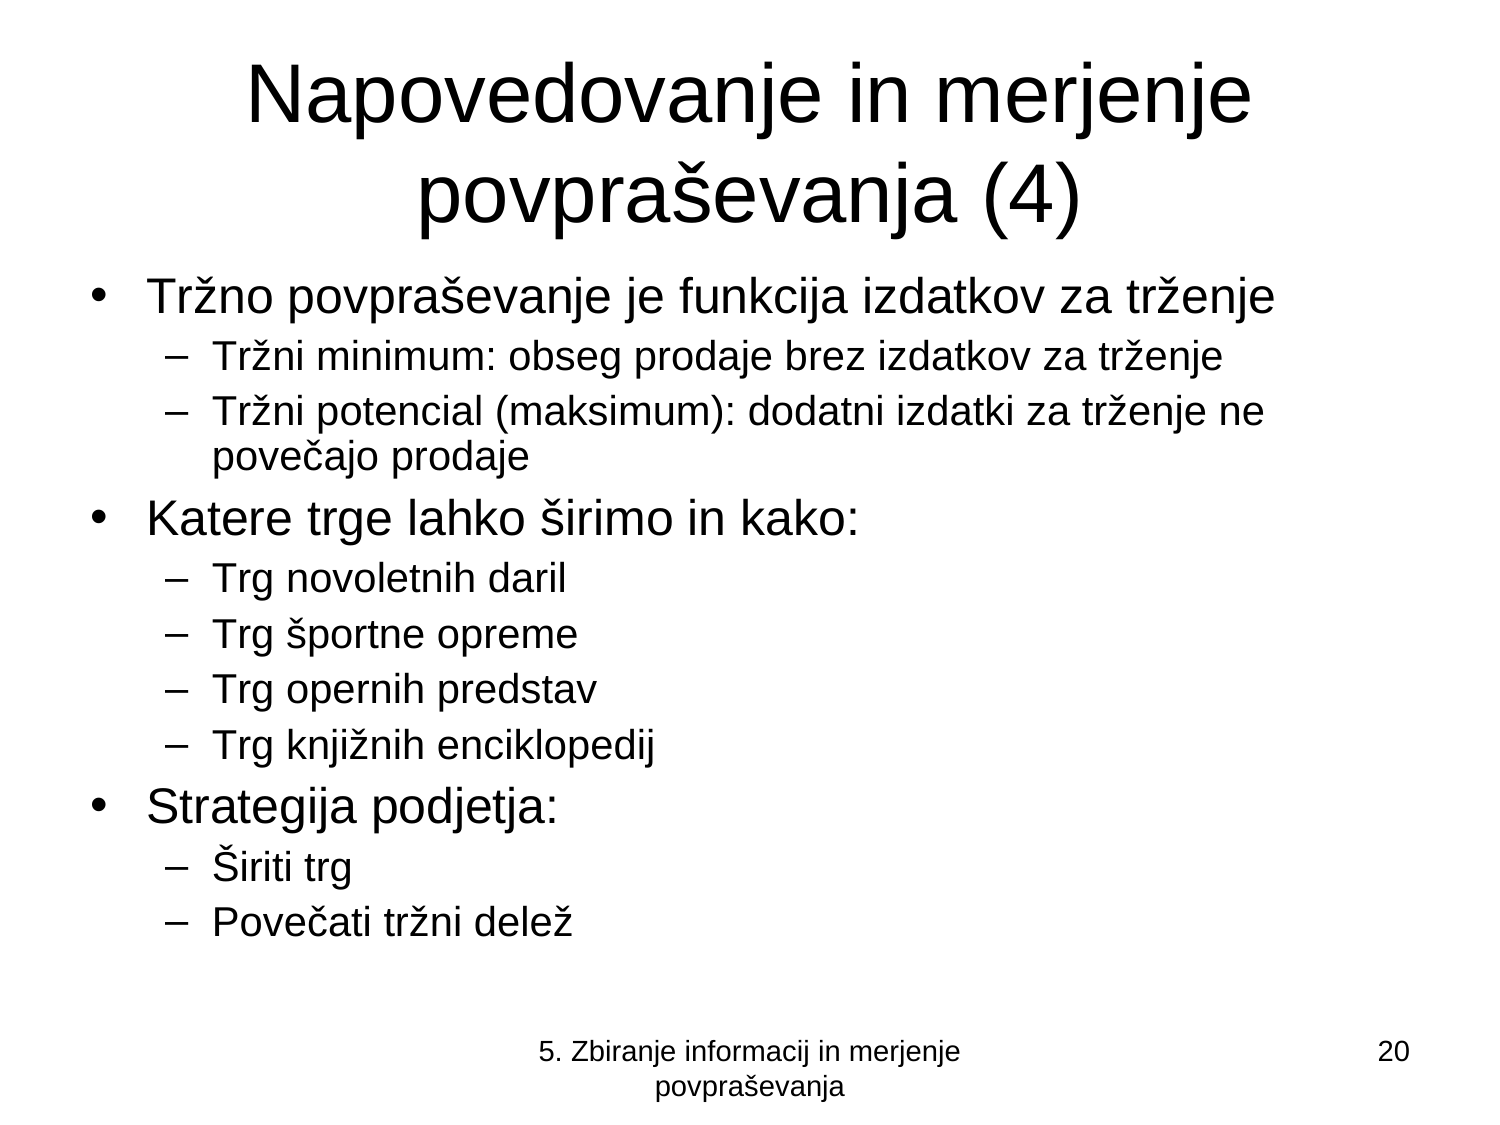

# Napovedovanje in merjenje povpraševanja (4)
Tržno povpraševanje je funkcija izdatkov za trženje
Tržni minimum: obseg prodaje brez izdatkov za trženje
Tržni potencial (maksimum): dodatni izdatki za trženje ne povečajo prodaje
Katere trge lahko širimo in kako:
Trg novoletnih daril
Trg športne opreme
Trg opernih predstav
Trg knjižnih enciklopedij
Strategija podjetja:
Širiti trg
Povečati tržni delež
5. Zbiranje informacij in merjenje povpraševanja